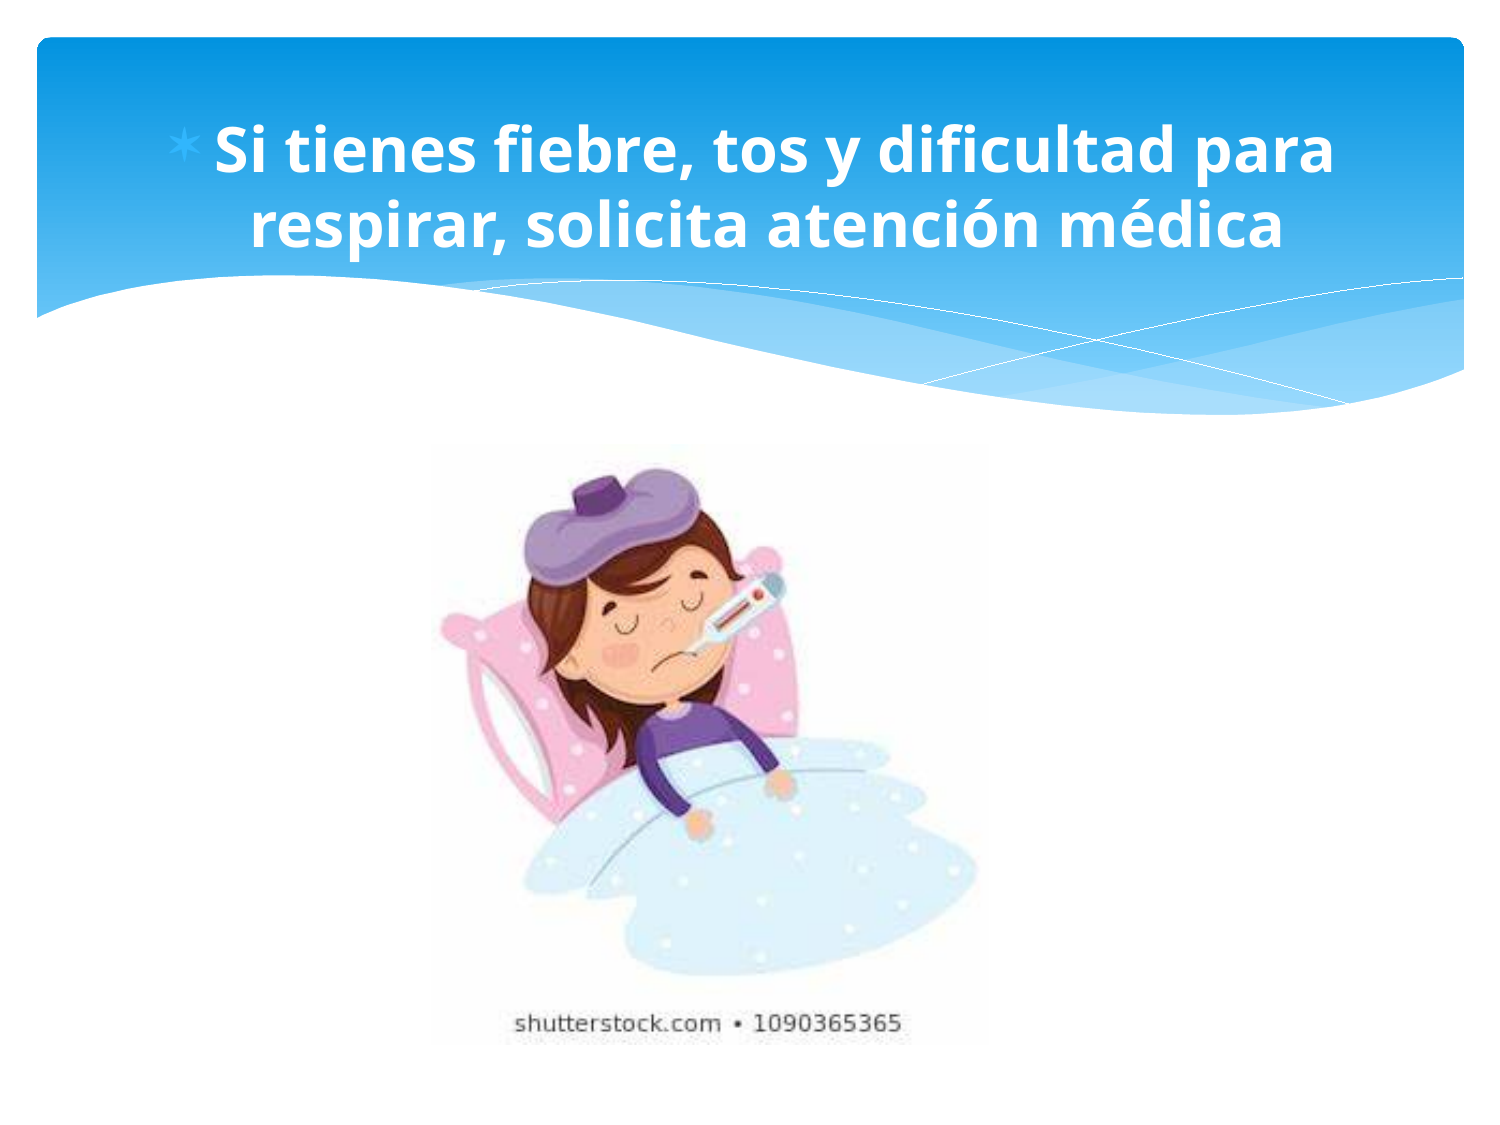

# Si tienes fiebre, tos y dificultad para respirar, solicita atención médica